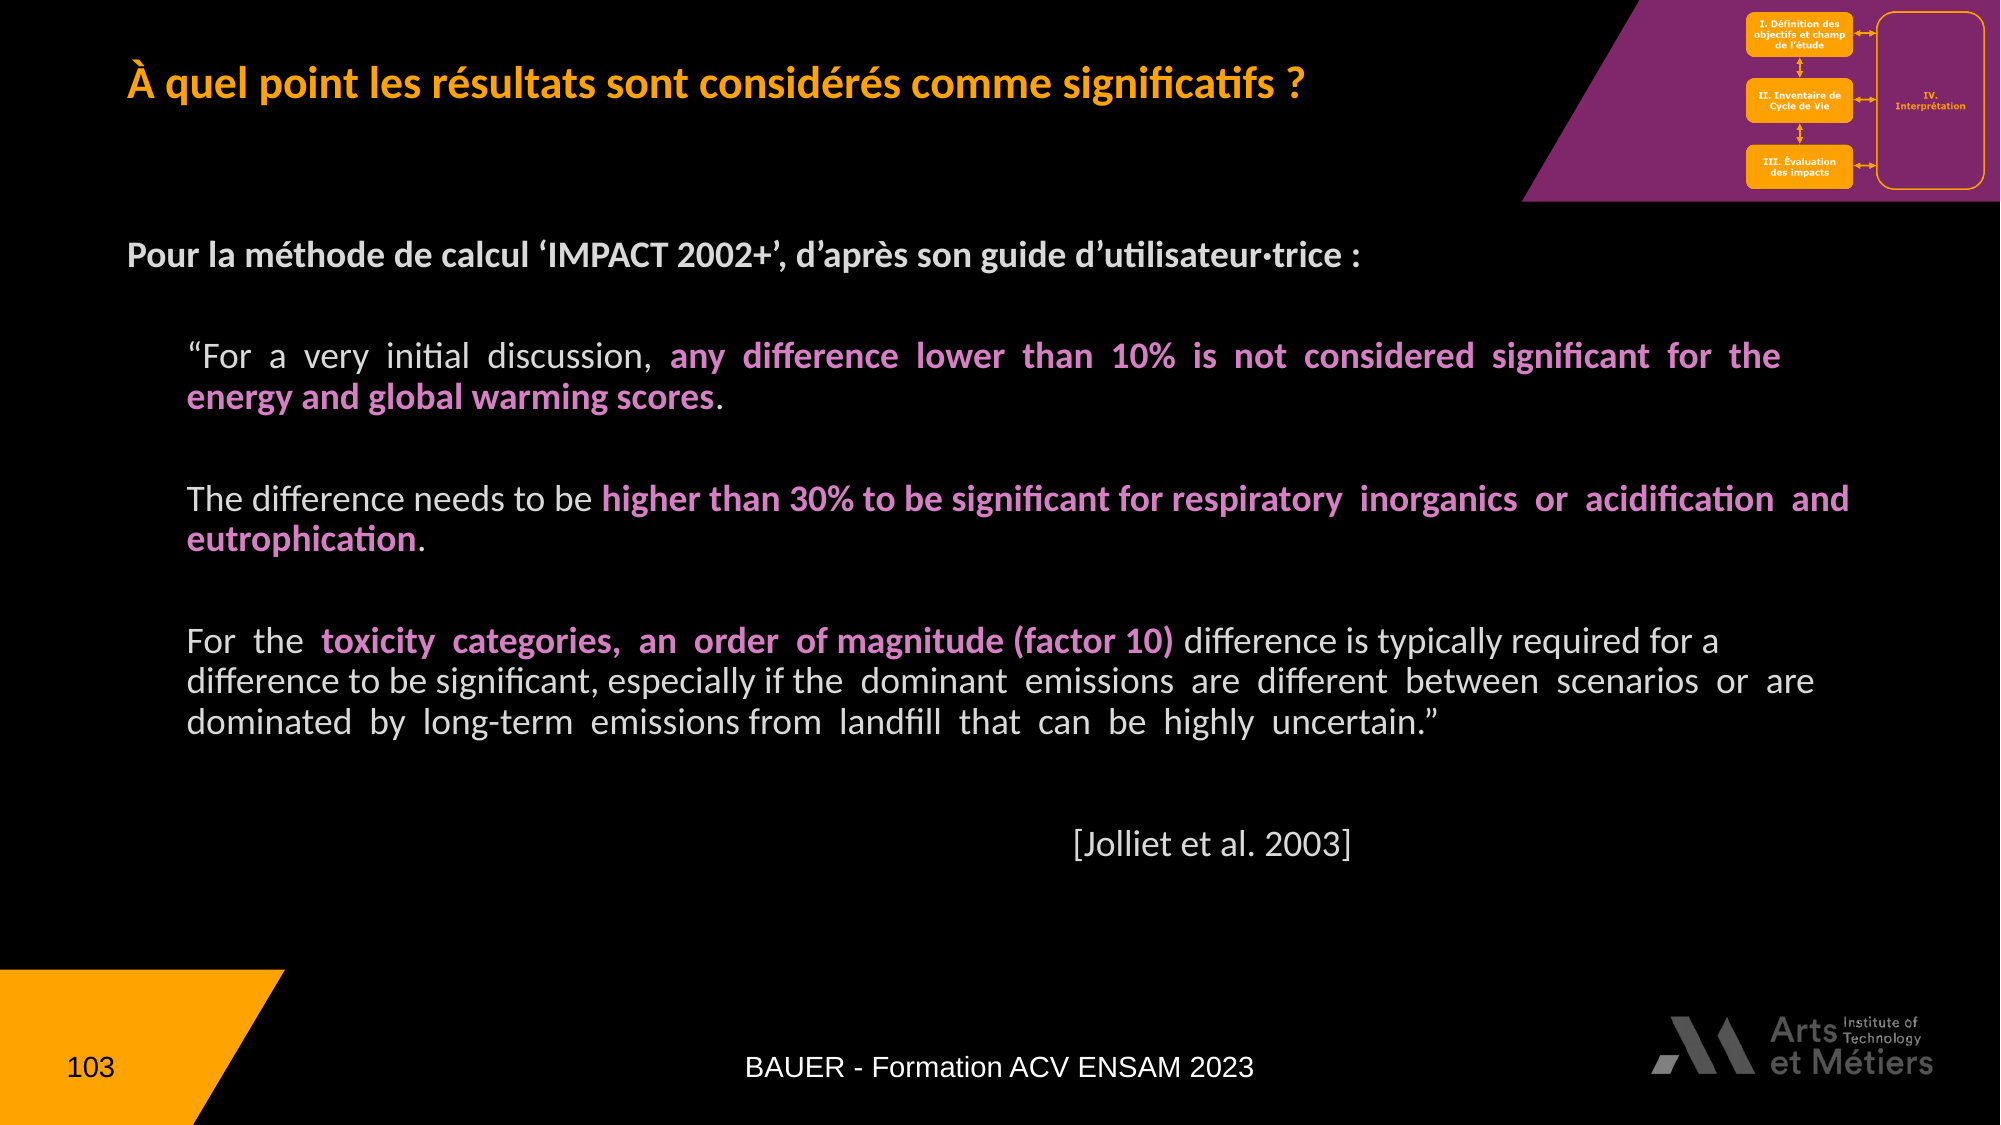

# À quel point les résultats sont considérés comme significatifs ?
Pour la méthode de calcul ‘IMPACT 2002+’, d’après son guide d’utilisateur·trice :
“For a very initial discussion, any difference lower than 10% is not considered significant for the energy and global warming scores.
The difference needs to be higher than 30% to be significant for respiratory inorganics or acidification and eutrophication.
For the toxicity categories, an order of magnitude (factor 10) difference is typically required for a difference to be significant, especially if the dominant emissions are different between scenarios or are dominated by long-term emissions from landfill that can be highly uncertain.”
 													[Jolliet et al. 2003]